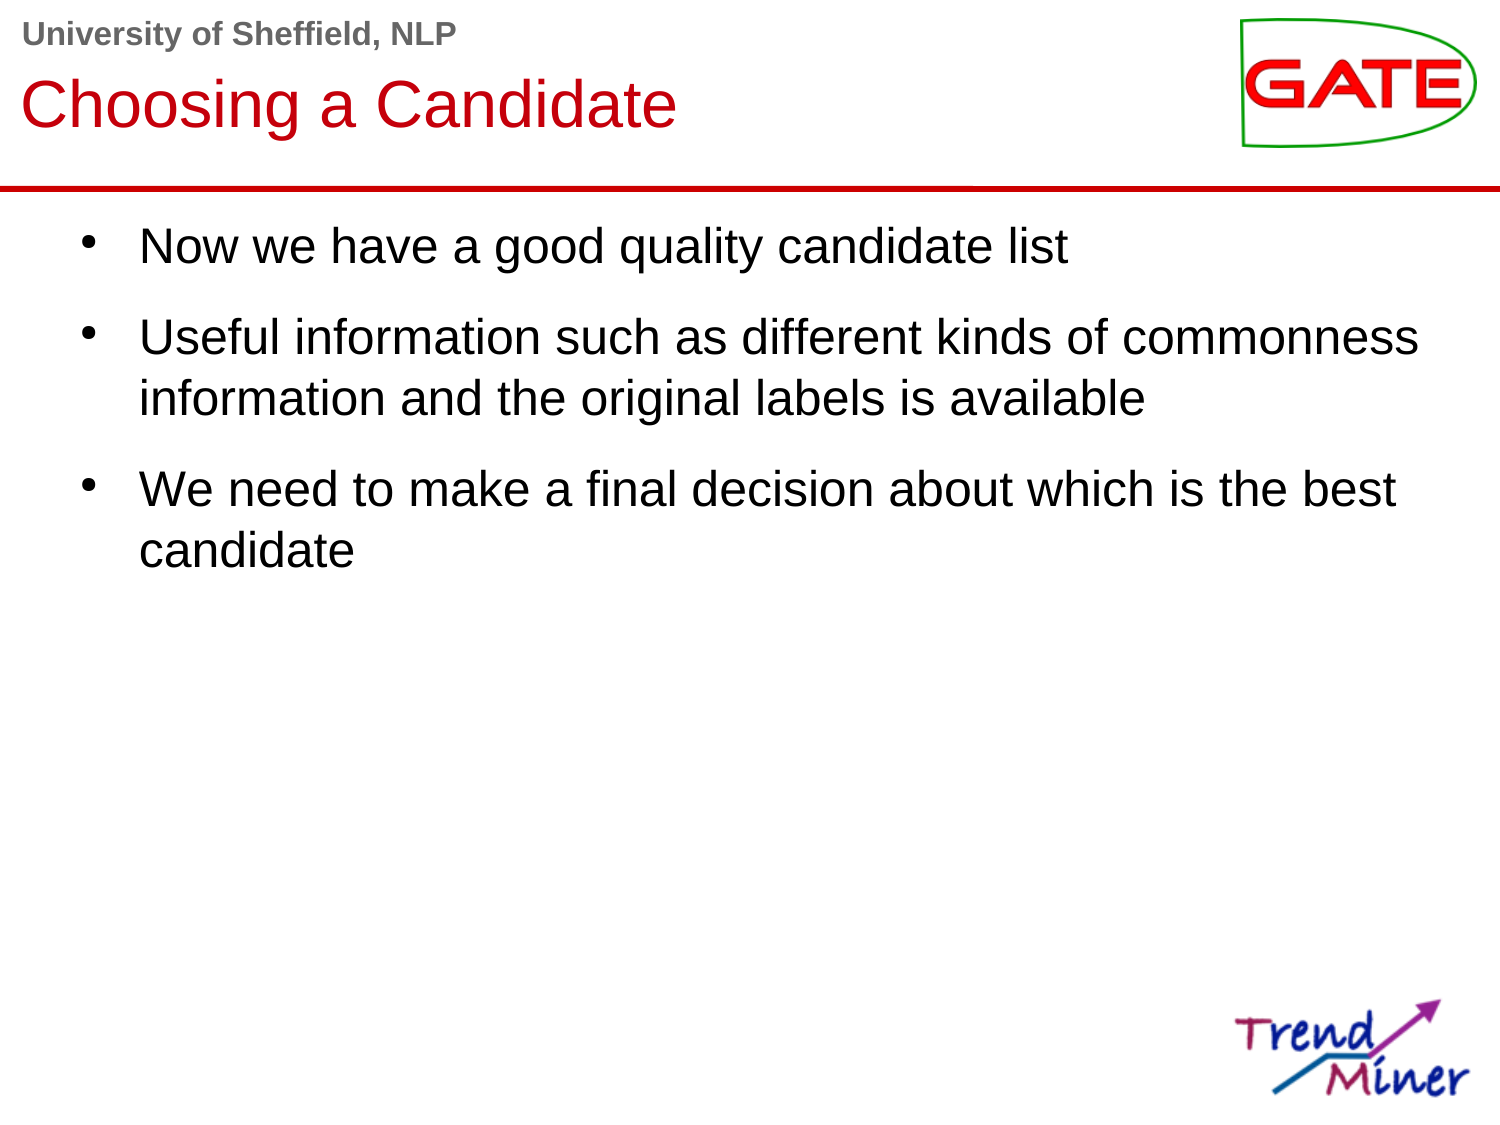

# Choosing a Candidate
Now we have a good quality candidate list
Useful information such as different kinds of commonness information and the original labels is available
We need to make a final decision about which is the best candidate